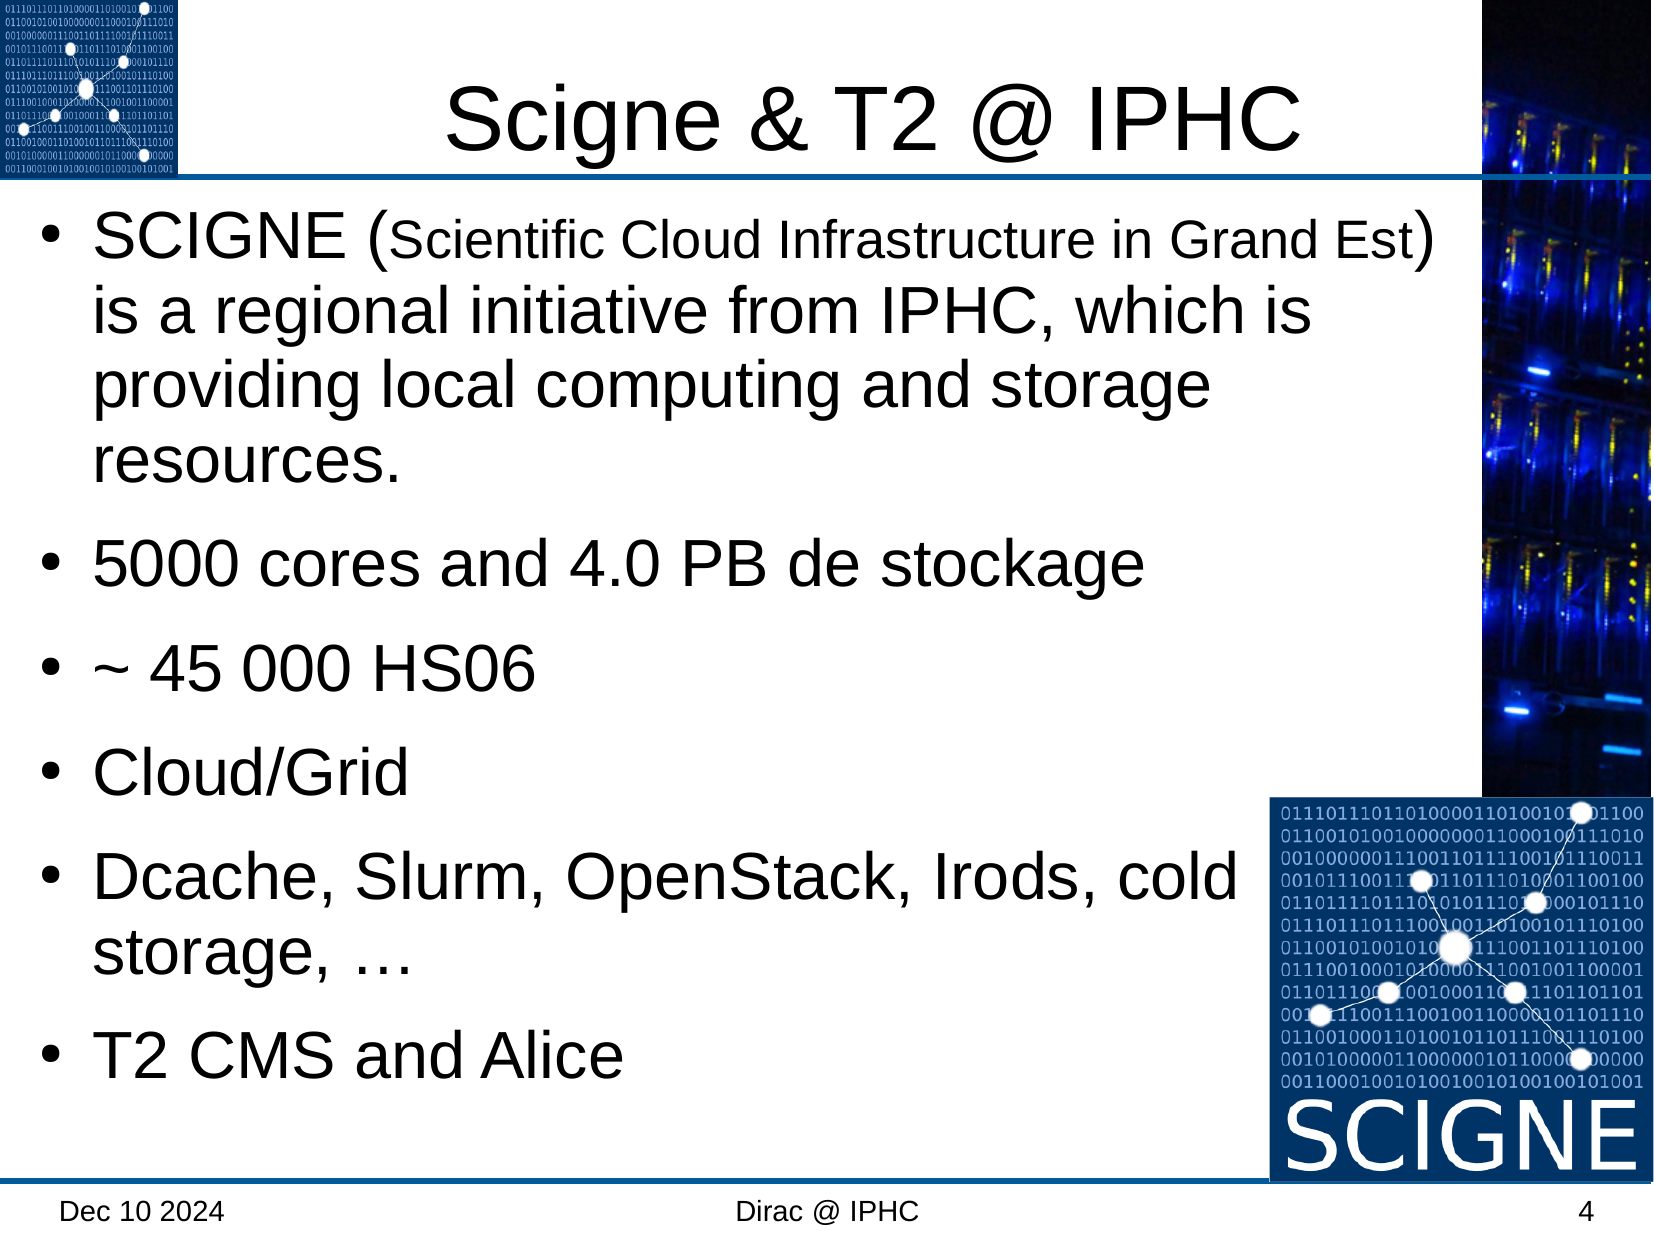

# Scigne & T2 @ IPHC
SCIGNE (Scientific Cloud Infrastructure in Grand Est) is a regional initiative from IPHC, which is providing local computing and storage resources.
5000 cores and 4.0 PB de stockage
~ 45 000 HS06
Cloud/Grid
Dcache, Slurm, OpenStack, Irods, cold storage, …
T2 CMS and Alice
10 décembre 2024
Dirac @ IPHC
4